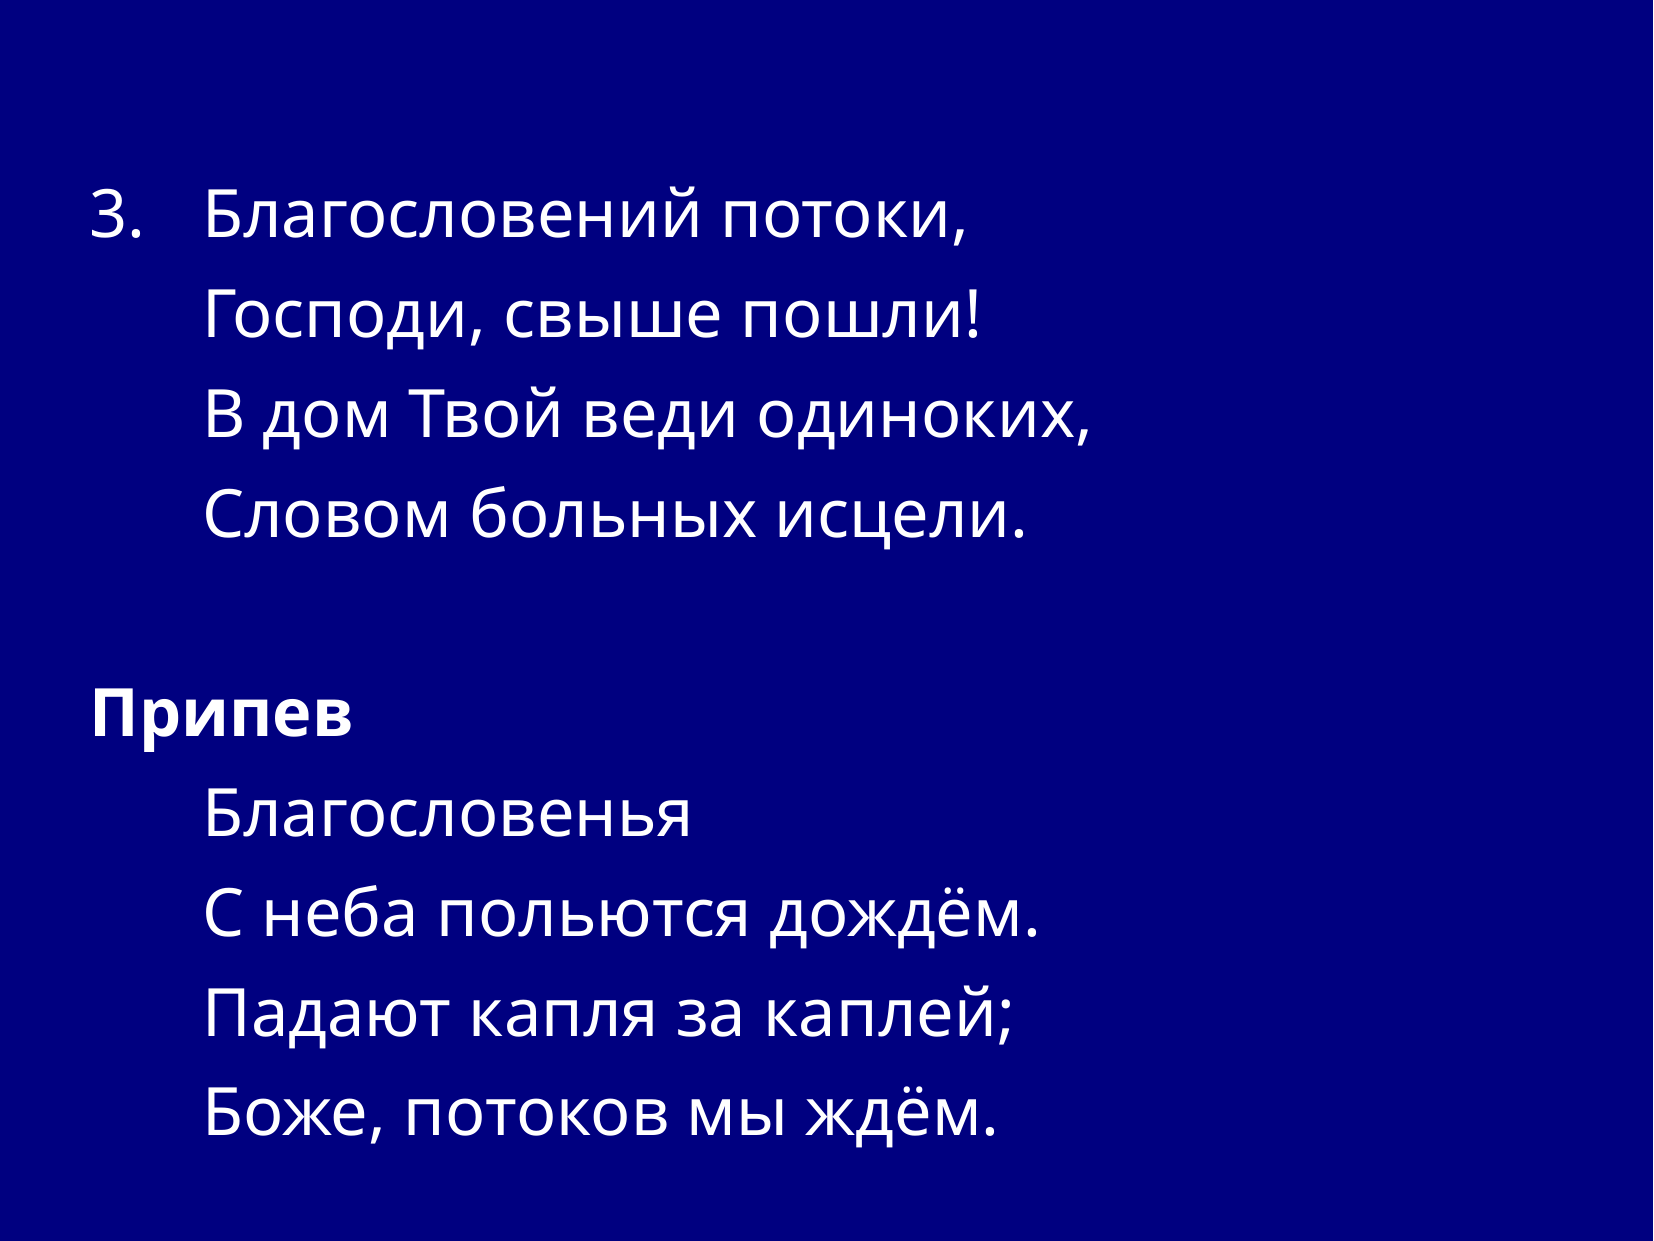

3.	Благословений потоки,
	Господи, свыше пошли!
	В дом Твой веди одиноких,
	Словом больных исцели.
Припев
	Благословенья
	С неба польются дождём.
	Падают капля за каплей;
	Боже, потоков мы ждём.